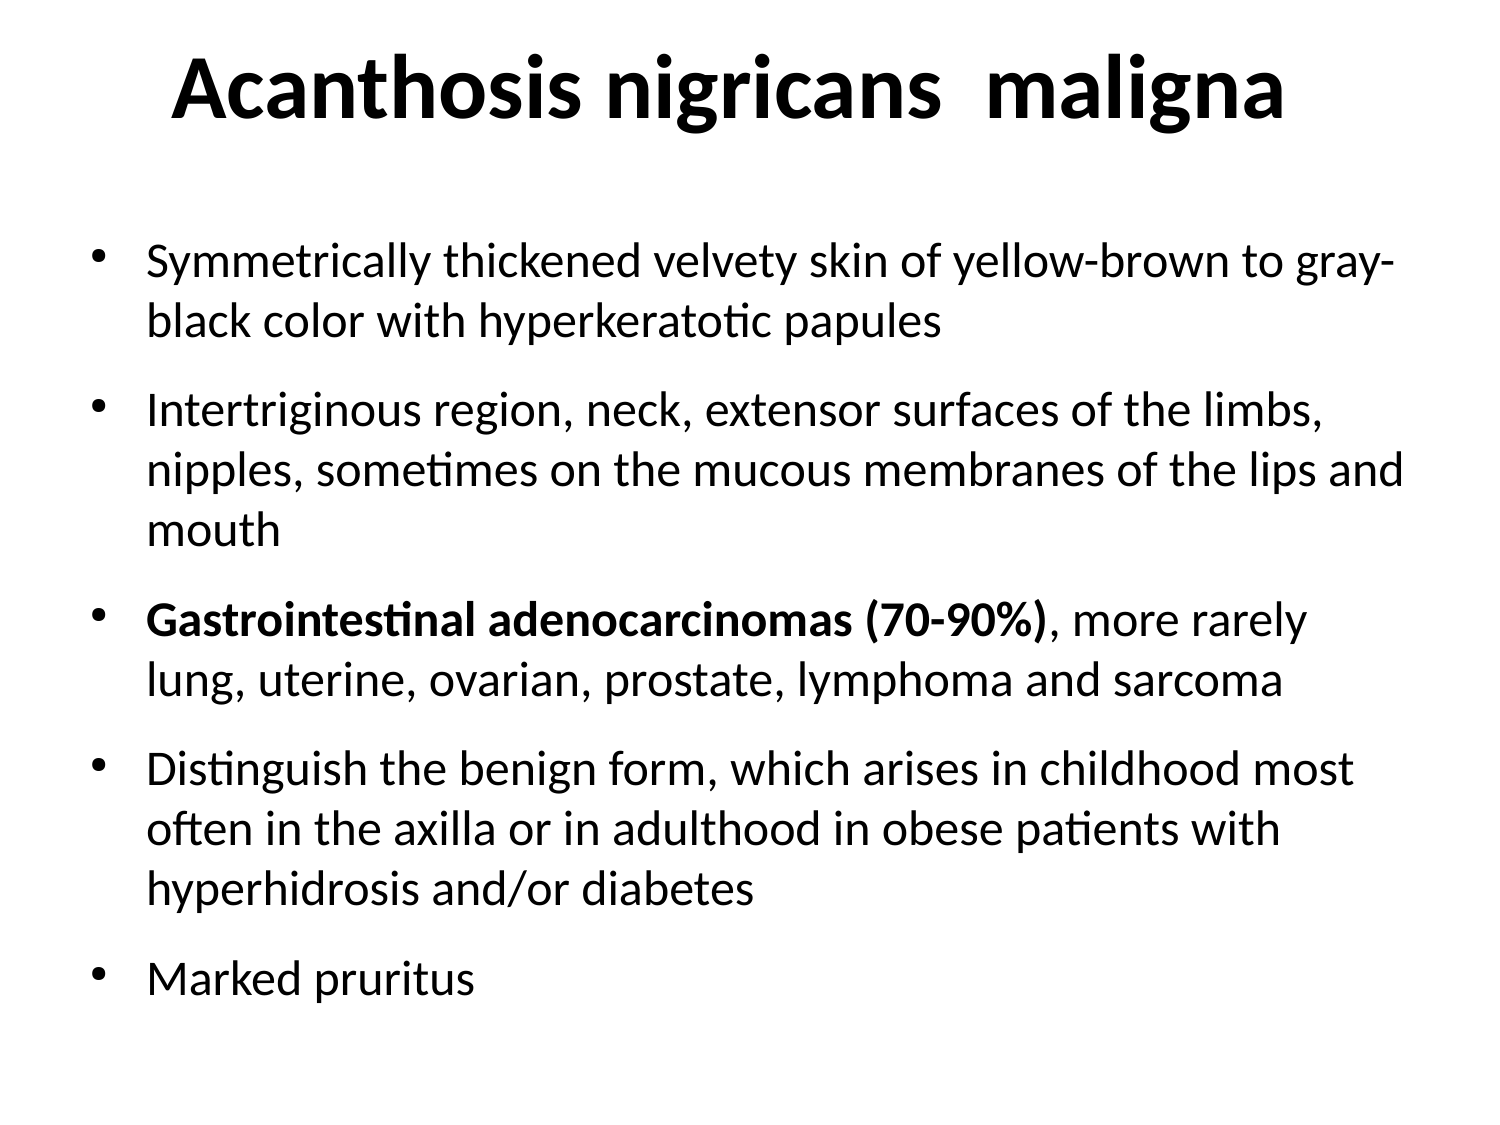

# Acanthosis nigricans maligna
Symmetrically thickened velvety skin of yellow-brown to gray-black color with hyperkeratotic papules
Intertriginous region, neck, extensor surfaces of the limbs, nipples, sometimes on the mucous membranes of the lips and mouth
Gastrointestinal adenocarcinomas (70-90%), more rarely lung, uterine, ovarian, prostate, lymphoma and sarcoma
Distinguish the benign form, which arises in childhood most often in the axilla or in adulthood in obese patients with hyperhidrosis and/or diabetes
Marked pruritus